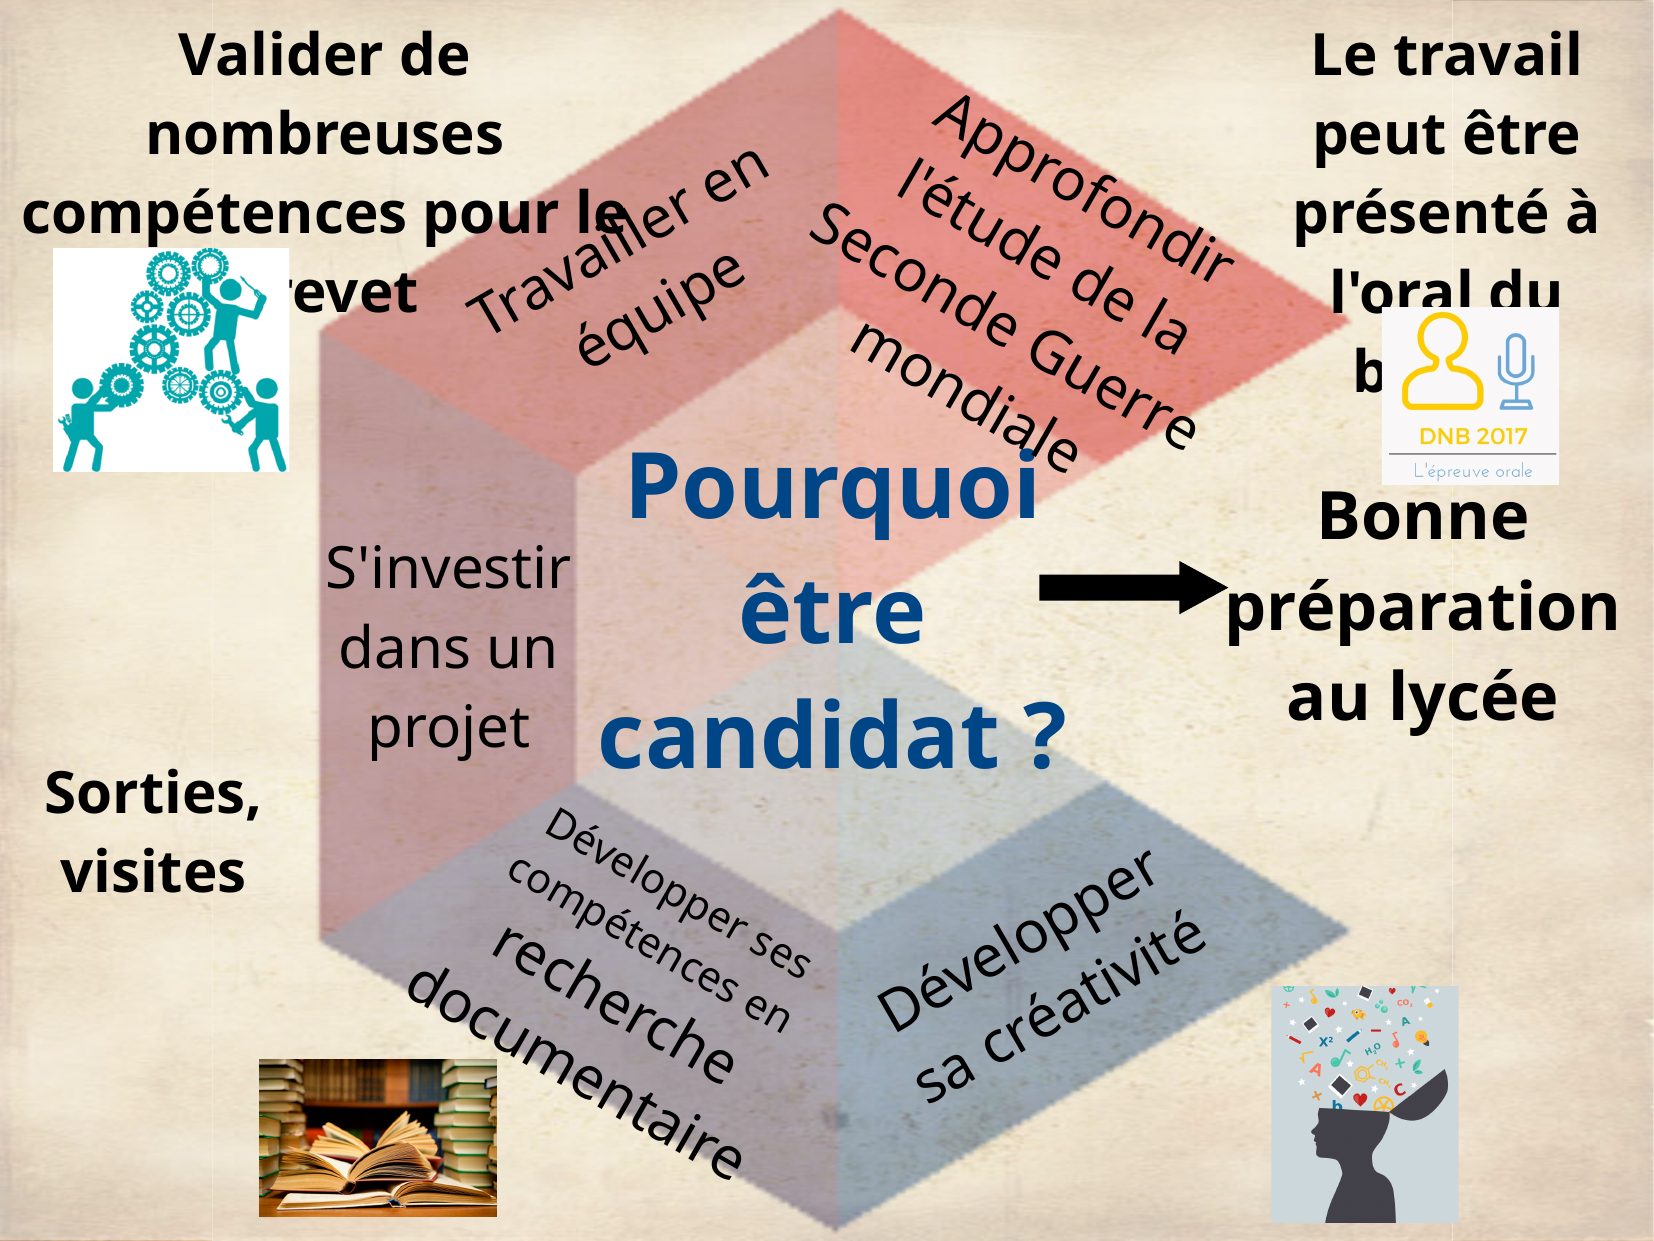

Valider de nombreuses compétences pour le brevet
Le travail peut être présenté à l'oral du brevet
Approfondir l'étude de la Seconde Guerre mondiale
Travailler en équipe
# Pourquoi être candidat ?
Bonne préparation au lycée
S'investir dans un projet
Sorties, visites
Développer ses compétences en recherche documentaire
Développer sa créativité